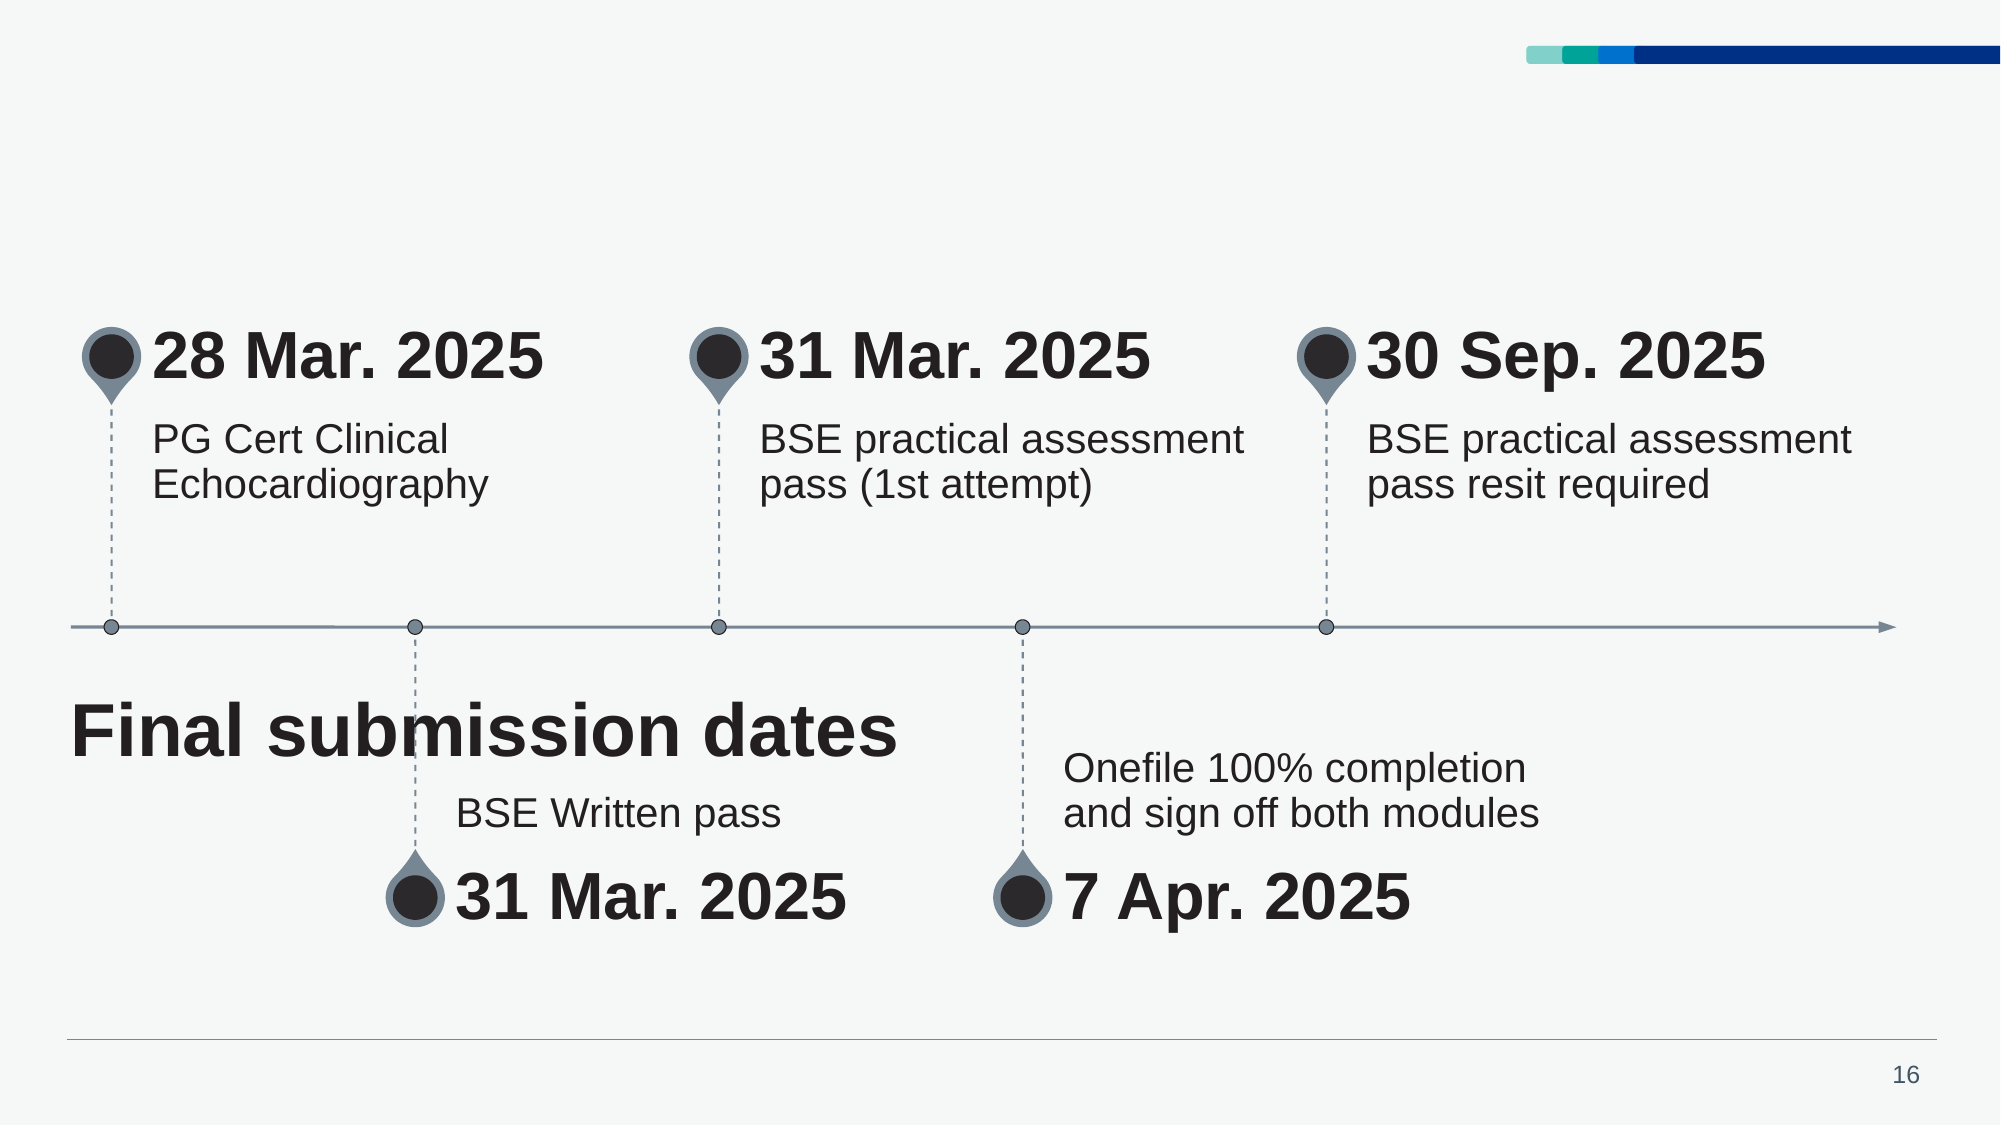

28 Mar. 2025
31 Mar. 2025
30 Sep. 2025
PG Cert Clinical Echocardiography
BSE practical assessment pass (1st attempt)
BSE practical assessment pass resit required
BSE Written pass
Onefile 100% completion and sign off both modules
31 Mar. 2025
7 Apr. 2025
# Final submission dates